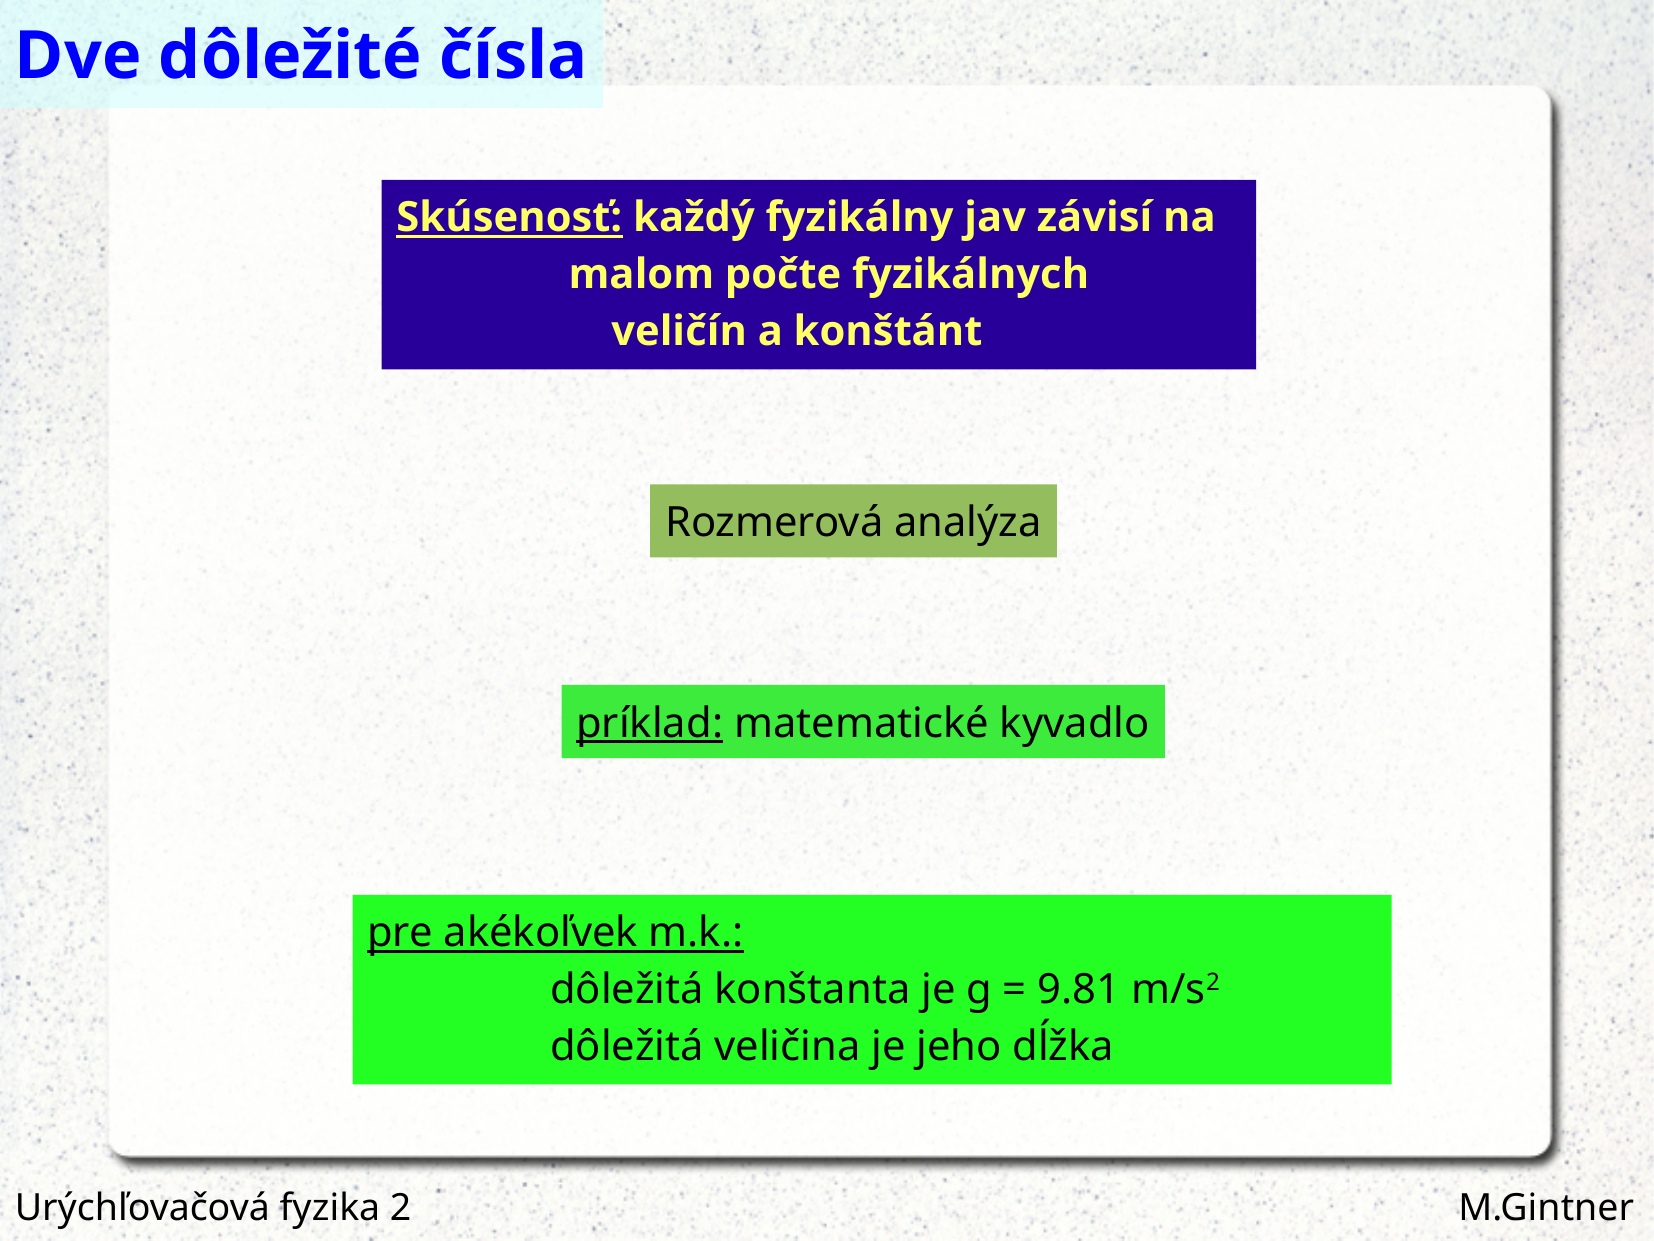

Dve dôležité čísla
Skúsenosť: každý fyzikálny jav závisí na
 malom počte fyzikálnych
 veličín a konštánt
Rozmerová analýza
príklad: matematické kyvadlo
pre akékoľvek m.k.:
 dôležitá konštanta je g = 9.81 m/s2
 dôležitá veličina je jeho dĺžka
Urýchľovačová fyzika 2
M.Gintner